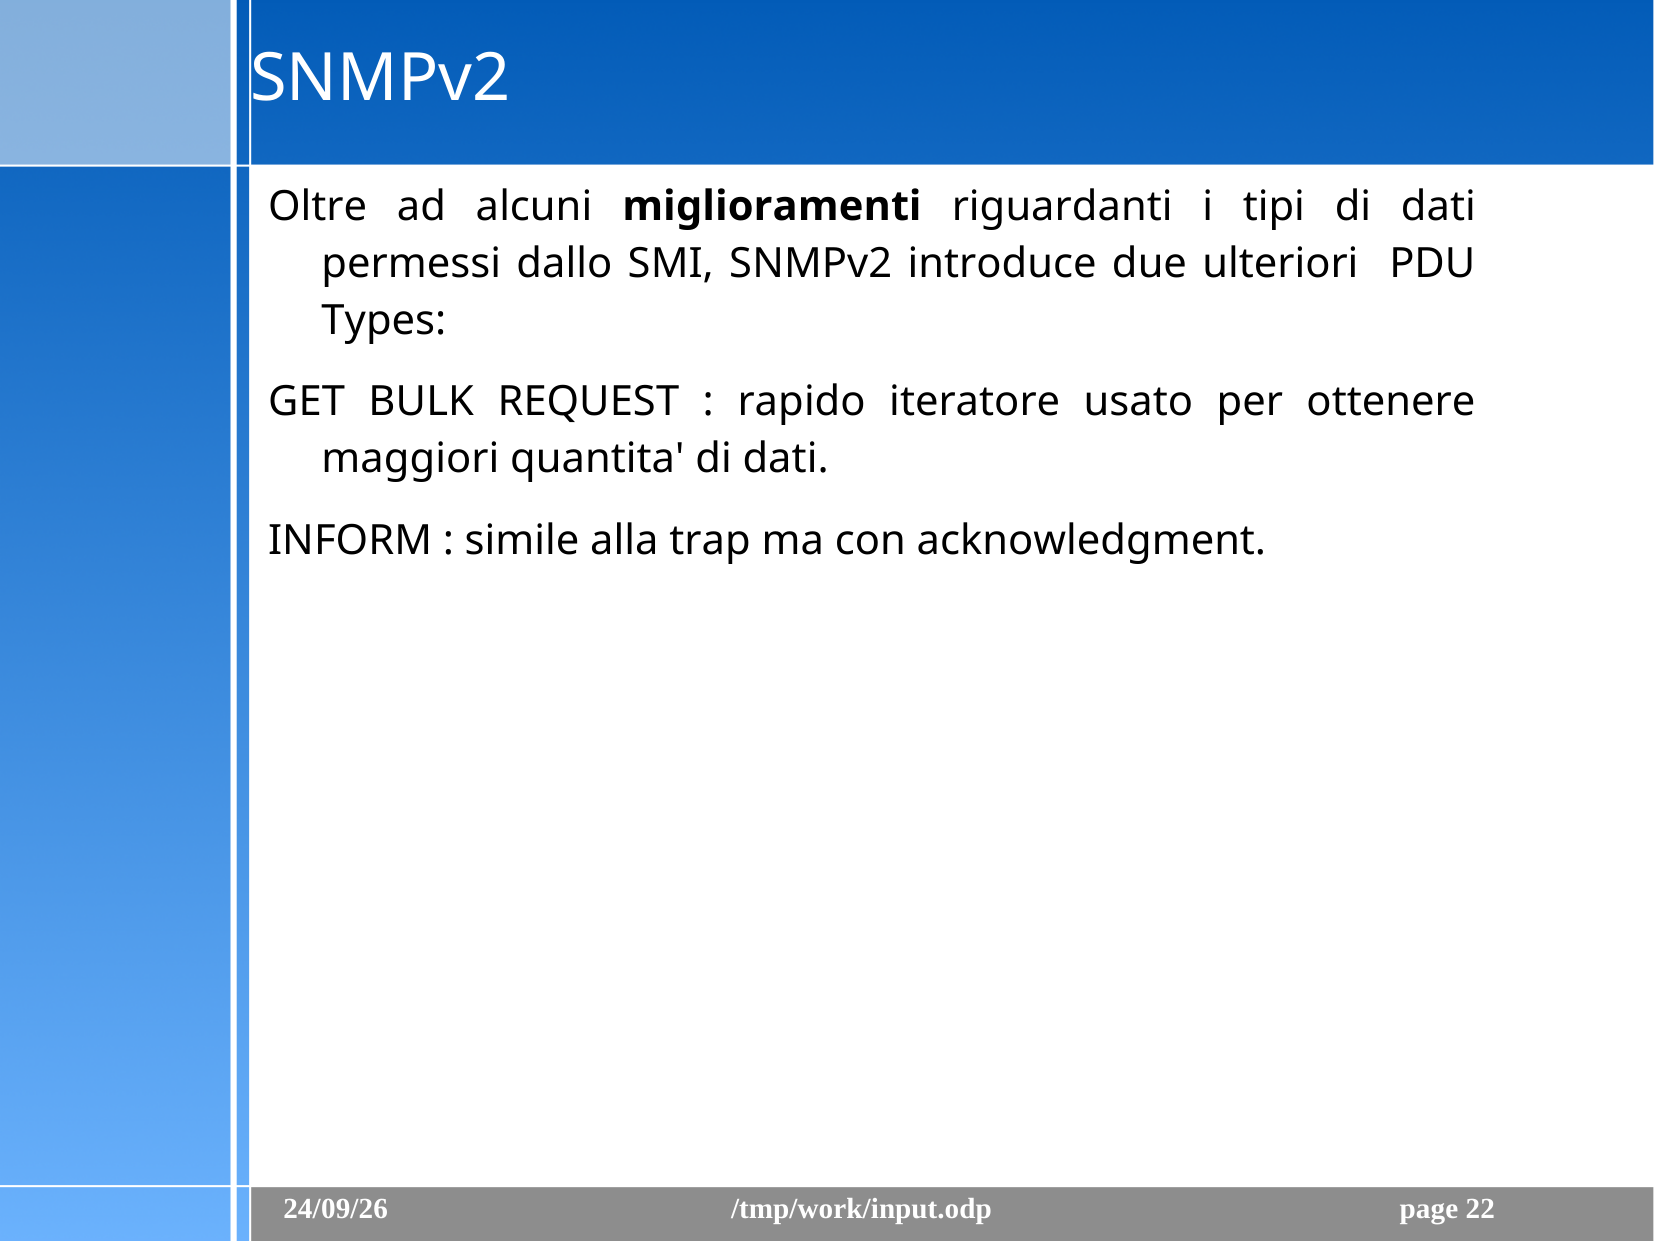

# SNMPv2
Oltre ad alcuni miglioramenti riguardanti i tipi di dati permessi dallo SMI, SNMPv2 introduce due ulteriori PDU Types:
GET BULK REQUEST : rapido iteratore usato per ottenere maggiori quantita' di dati.
INFORM : simile alla trap ma con acknowledgment.